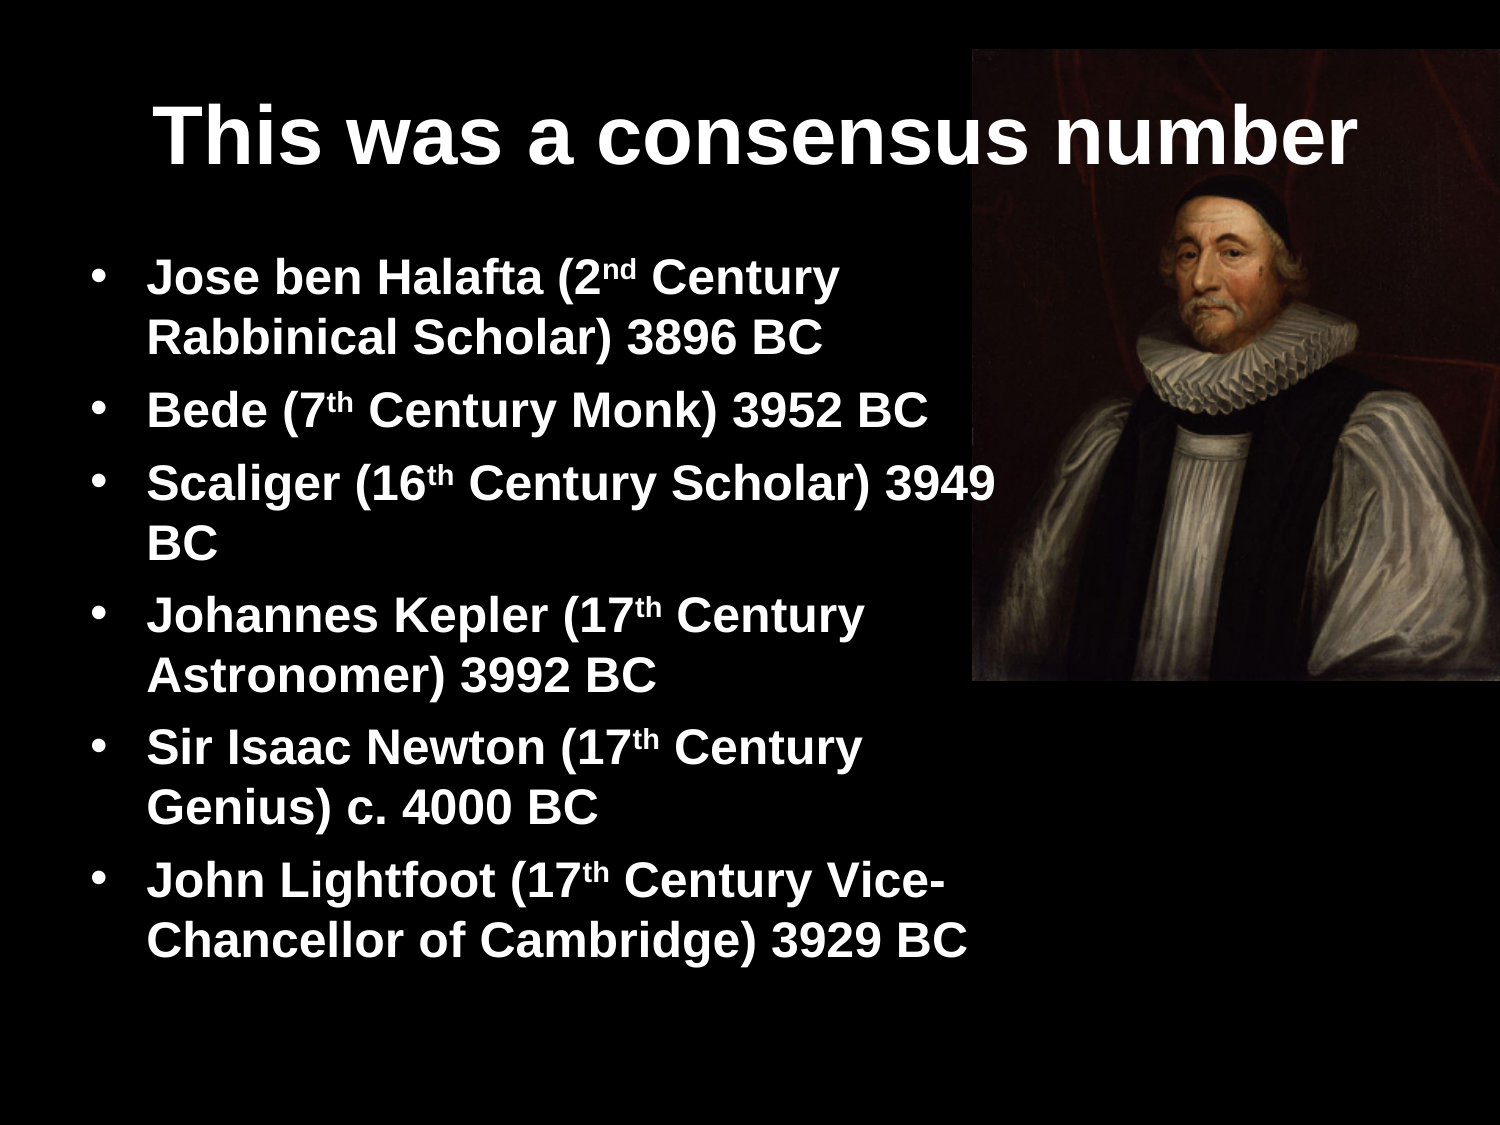

# This was a consensus number
Jose ben Halafta (2nd Century Rabbinical Scholar) 3896 BC
Bede (7th Century Monk) 3952 BC
Scaliger (16th Century Scholar) 3949 BC
Johannes Kepler (17th Century Astronomer) 3992 BC
Sir Isaac Newton (17th Century Genius) c. 4000 BC
John Lightfoot (17th Century Vice-Chancellor of Cambridge) 3929 BC